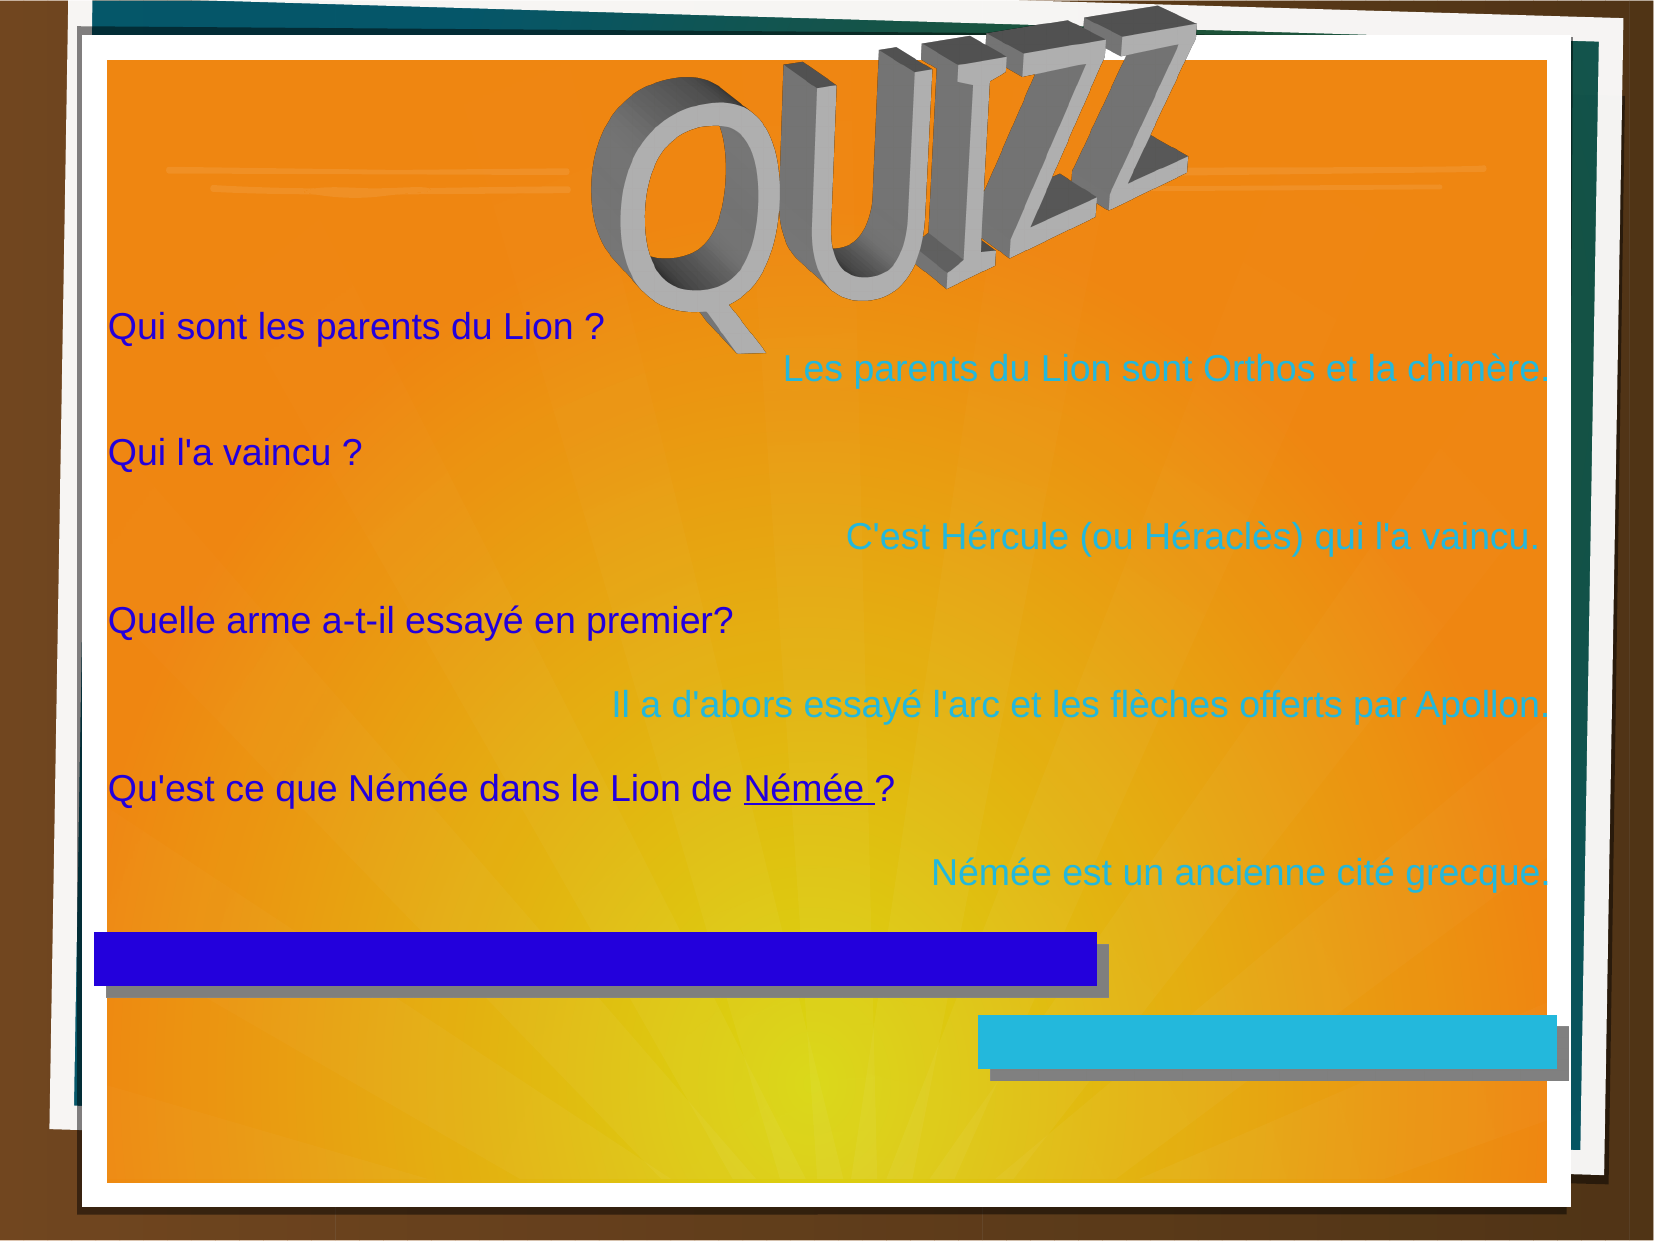

QUIZZ
 Qui sont les parents du Lion ?
Les parents du Lion sont Orthos et la chimère.
 Qui l'a vaincu ?
C'est Hércule (ou Héraclès) qui l'a vaincu.
 Quelle arme a-t-il essayé en premier?
Il a d'abors essayé l'arc et les flèches offerts par Apollon.
 Qu'est ce que Némée dans le Lion de Némée ?
Némée est un ancienne cité grecque.
 Quelle est l'autre travail d'Hercule cité dans ce diaporama ?
C'est le travail de l'hydre de Lerne.